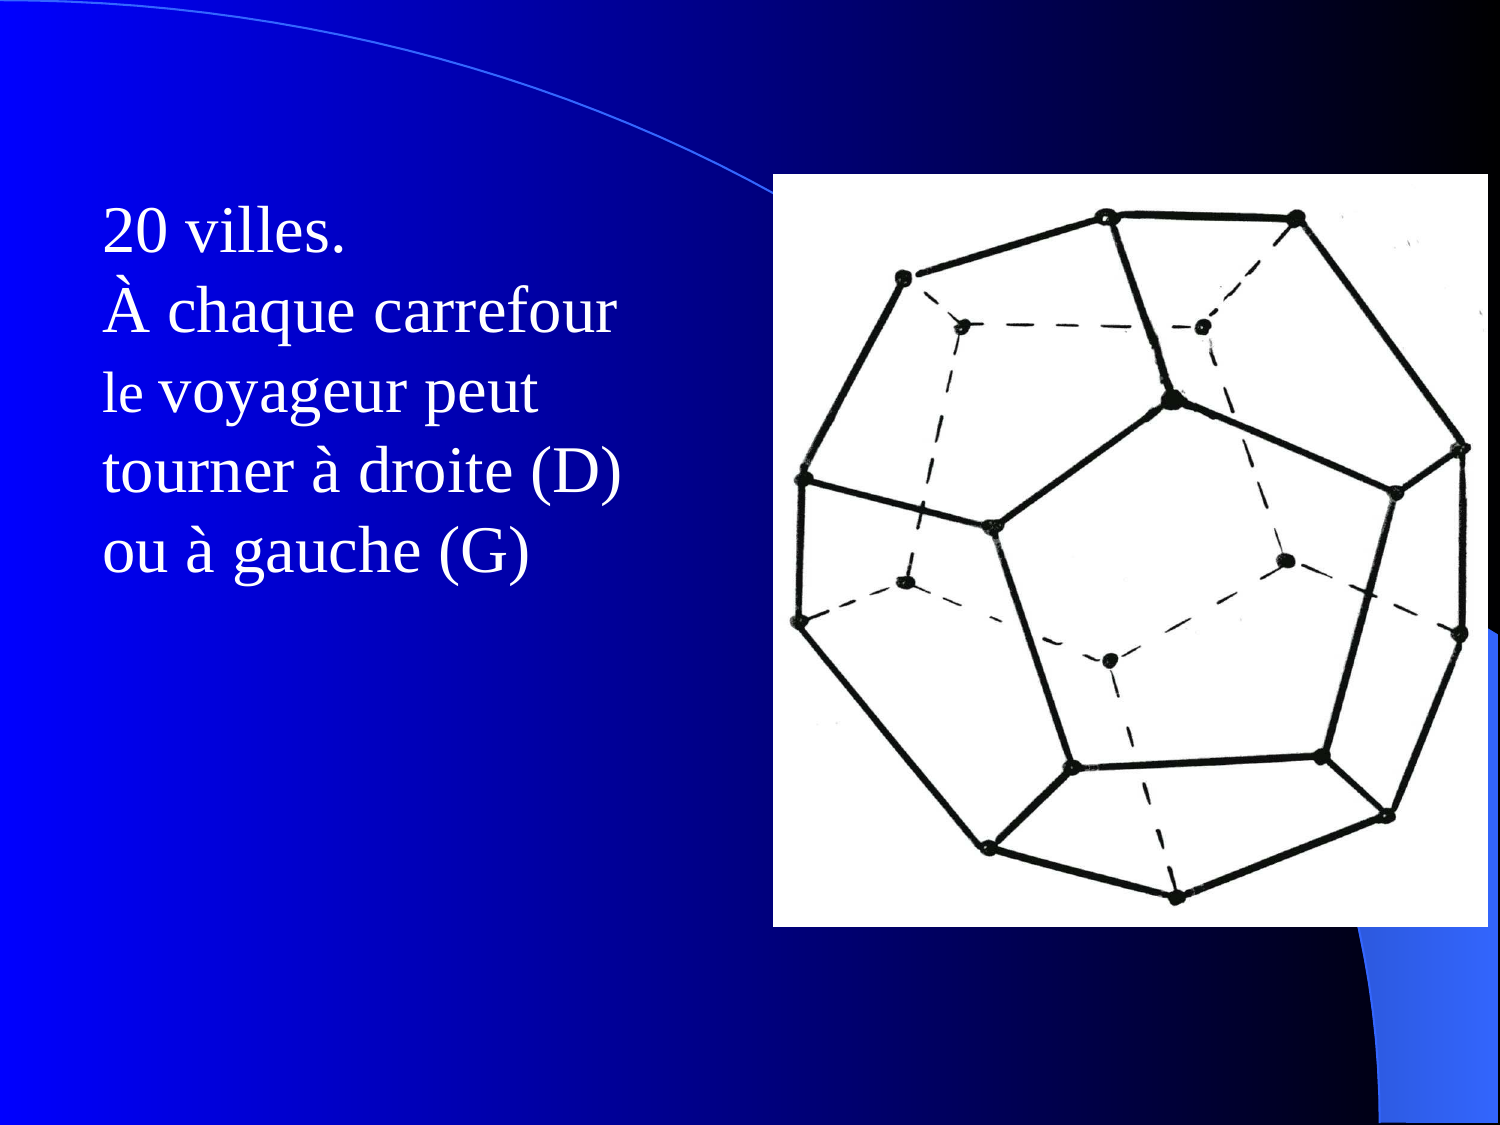

20 villes.
À chaque carrefour
le voyageur peut
tourner à droite (D)
ou à gauche (G)